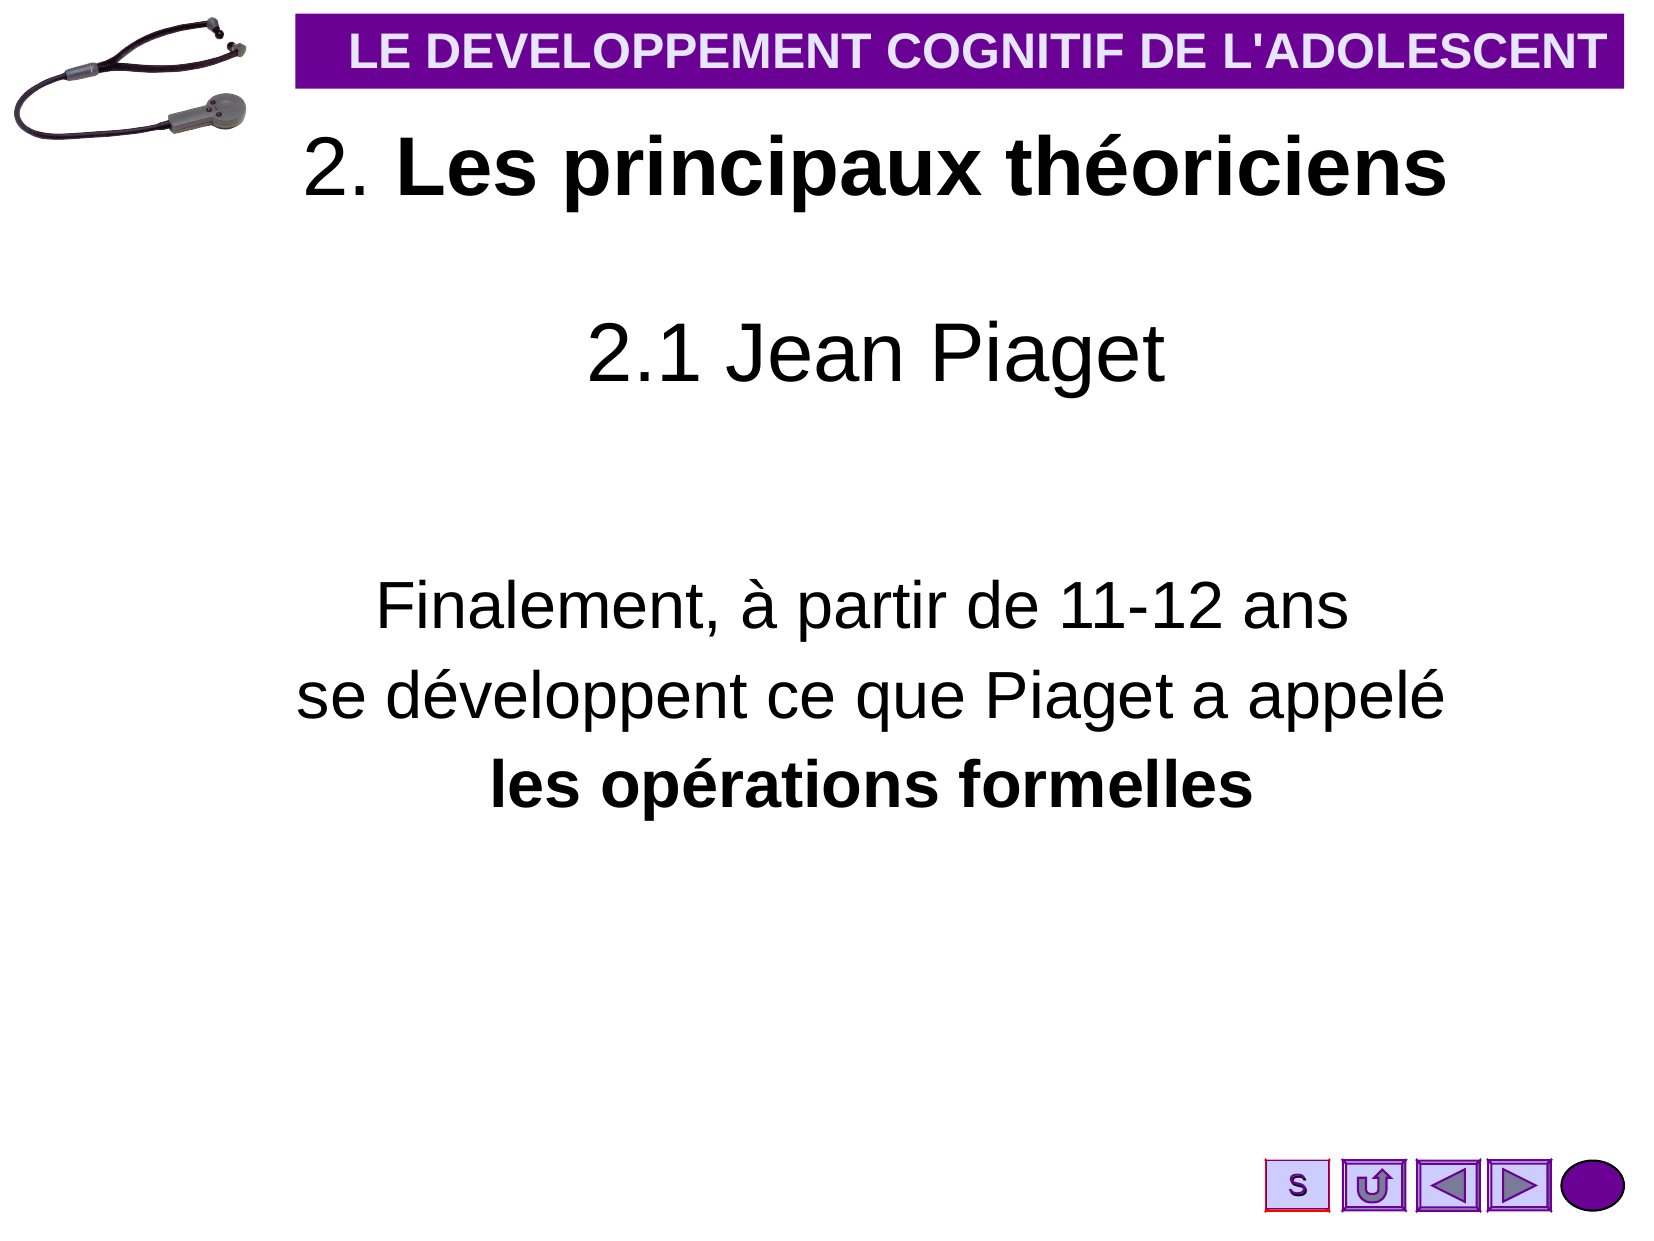

LE DEVELOPPEMENT COGNITIF DE L'ADOLESCENT
2. Les principaux théoriciens
2.1 Jean Piaget
# Finalement, à partir de 11-12 ans
se développent ce que Piaget a appelé
les opérations formelles